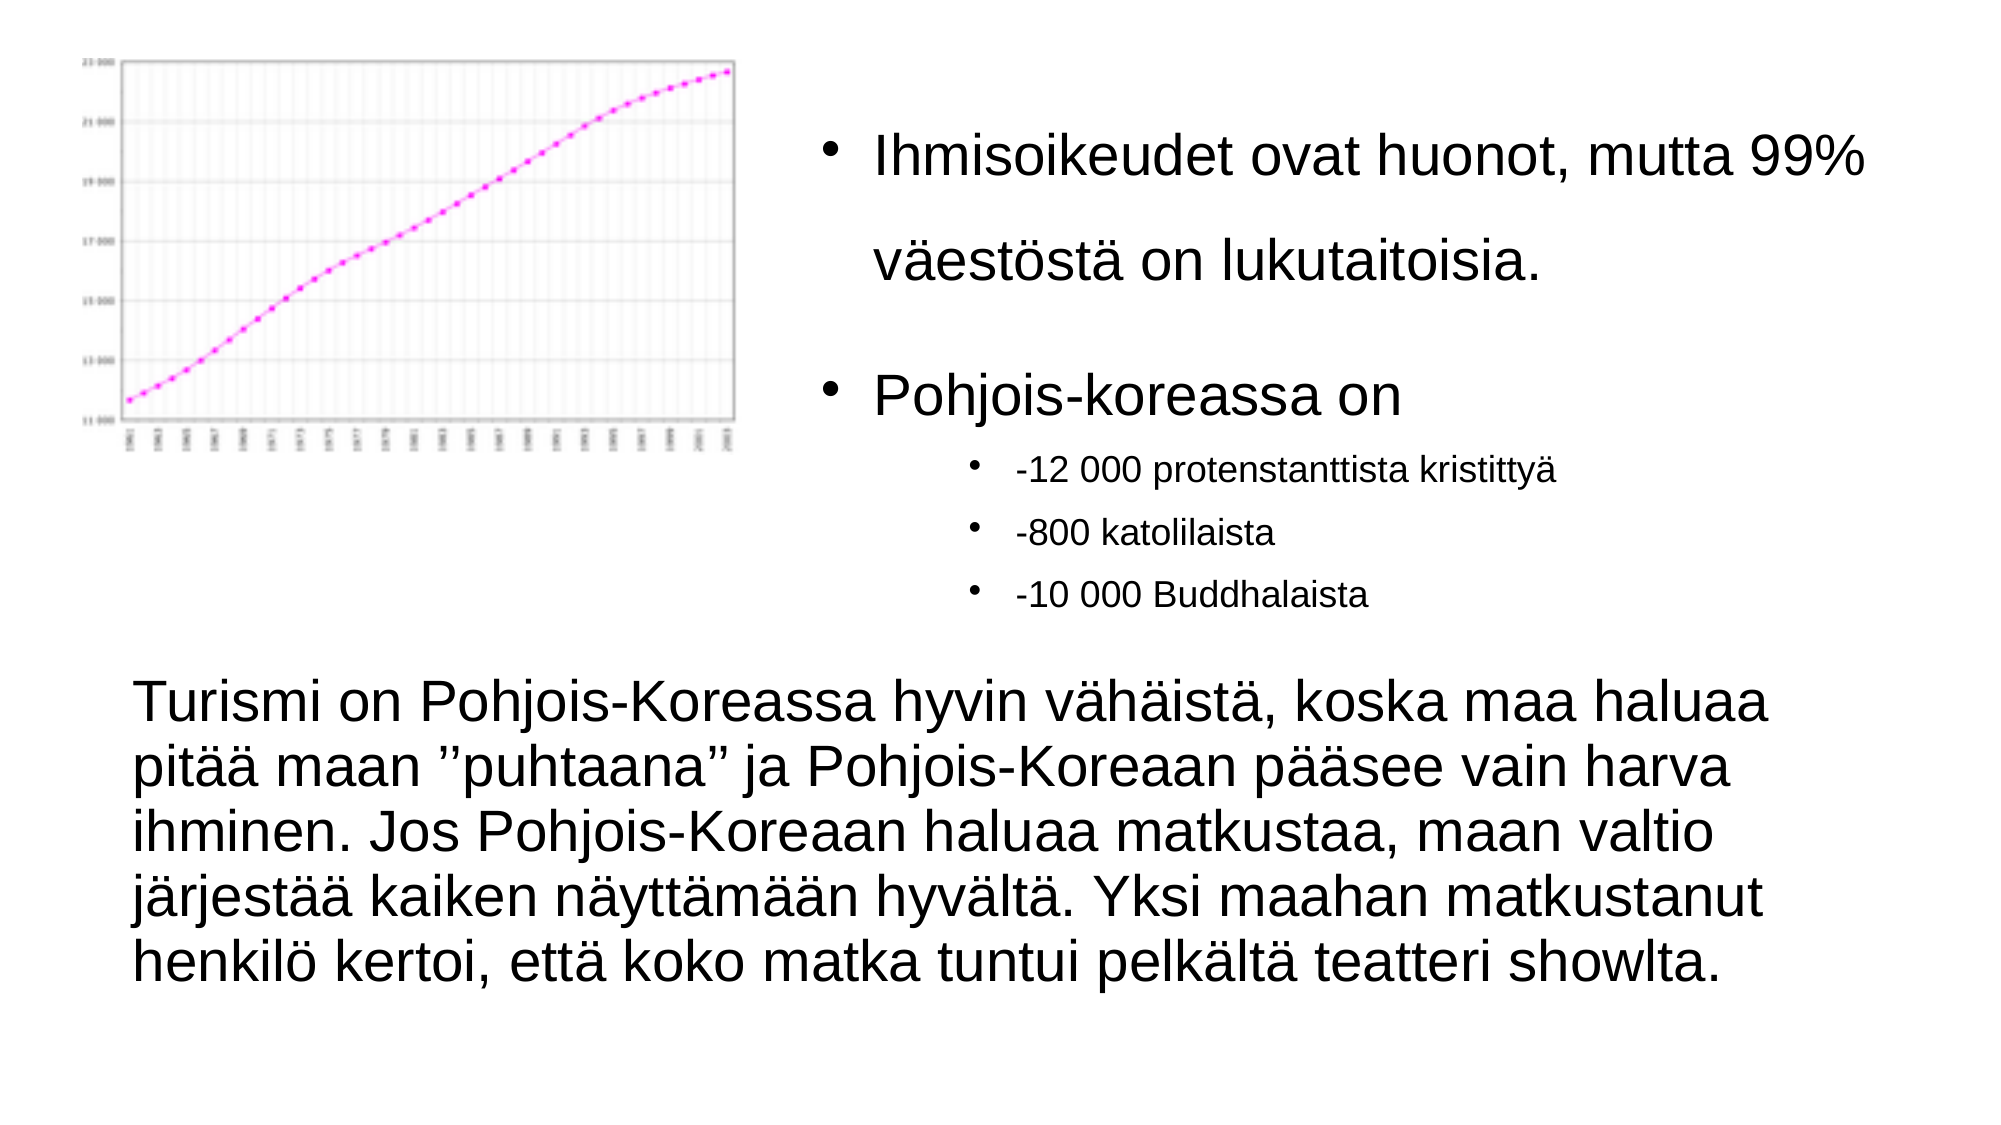

Ihmisoikeudet ovat huonot, mutta 99% väestöstä on lukutaitoisia.
Pohjois-koreassa on
-12 000 protenstanttista kristittyä
-800 katolilaista
-10 000 Buddhalaista
Turismi on Pohjois-Koreassa hyvin vähäistä, koska maa haluaa pitää maan ’’puhtaana’’ ja Pohjois-Koreaan pääsee vain harva ihminen. Jos Pohjois-Koreaan haluaa matkustaa, maan valtio järjestää kaiken näyttämään hyvältä. Yksi maahan matkustanut henkilö kertoi, että koko matka tuntui pelkältä teatteri showlta.